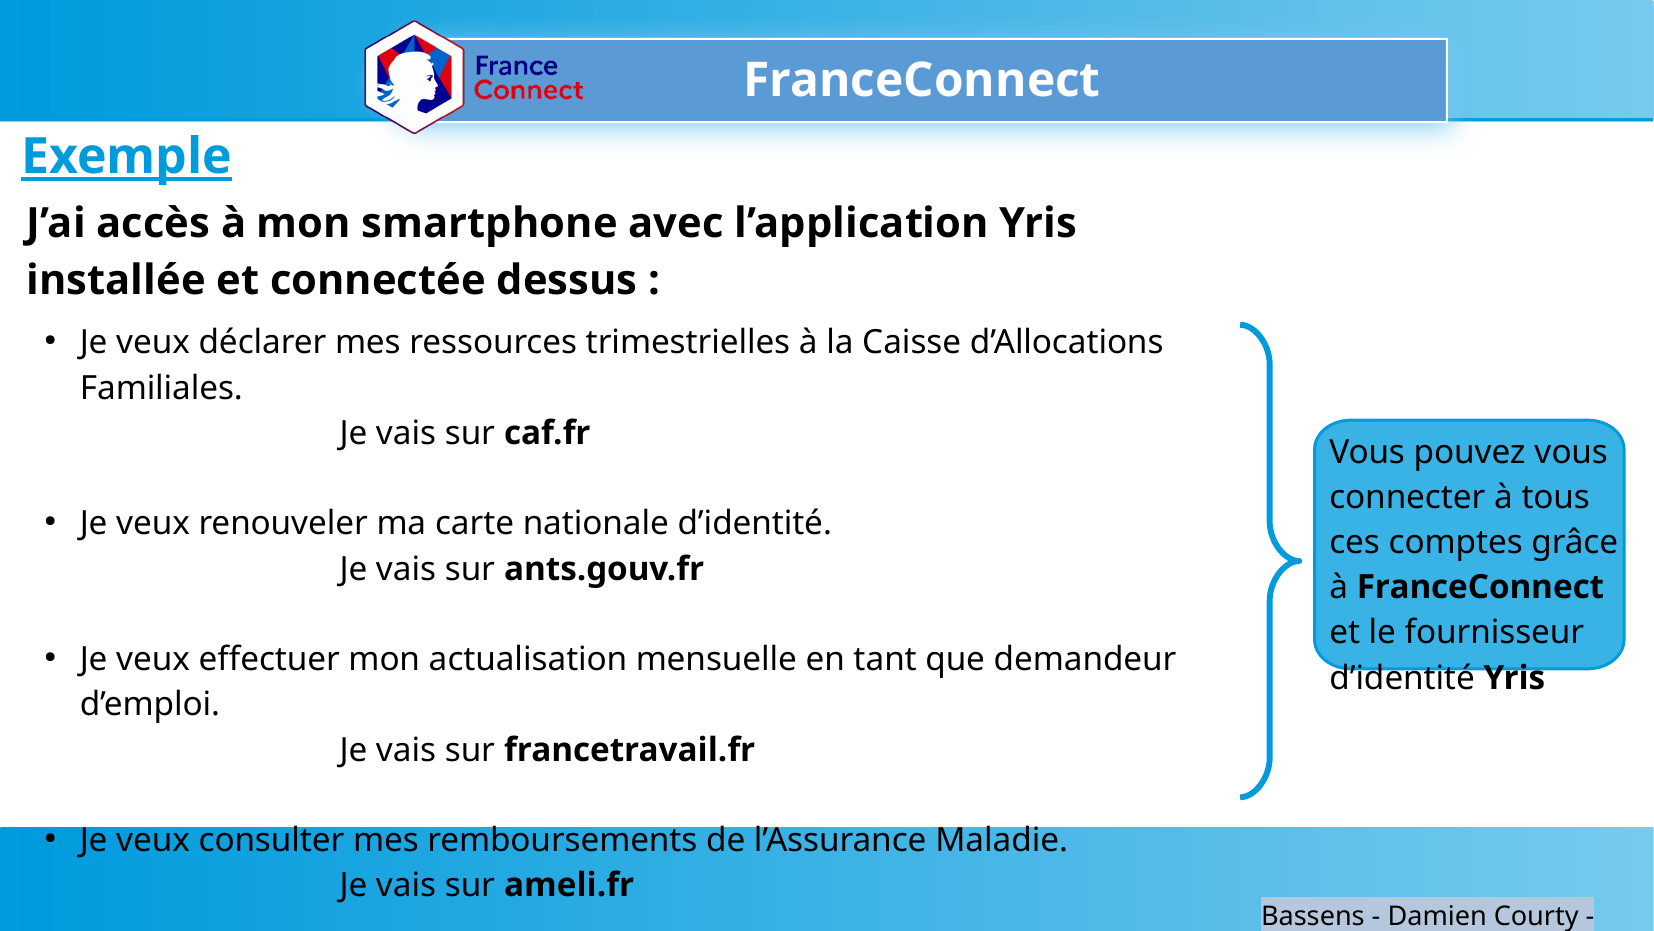

FranceConnect
Exemple
J’ai accès à mon smartphone avec l’application Yris installée et connectée dessus :
Je veux déclarer mes ressources trimestrielles à la Caisse d’Allocations Familiales.
				Je vais sur caf.fr
Je veux renouveler ma carte nationale d’identité.
				Je vais sur ants.gouv.fr
Je veux effectuer mon actualisation mensuelle en tant que demandeur d’emploi.
				Je vais sur francetravail.fr
Je veux consulter mes remboursements de l’Assurance Maladie.
				Je vais sur ameli.fr
Vous pouvez vous connecter à tous ces comptes grâce à FranceConnect et le fournisseur d’identité Yris
Bassens - Damien Courty - 2024